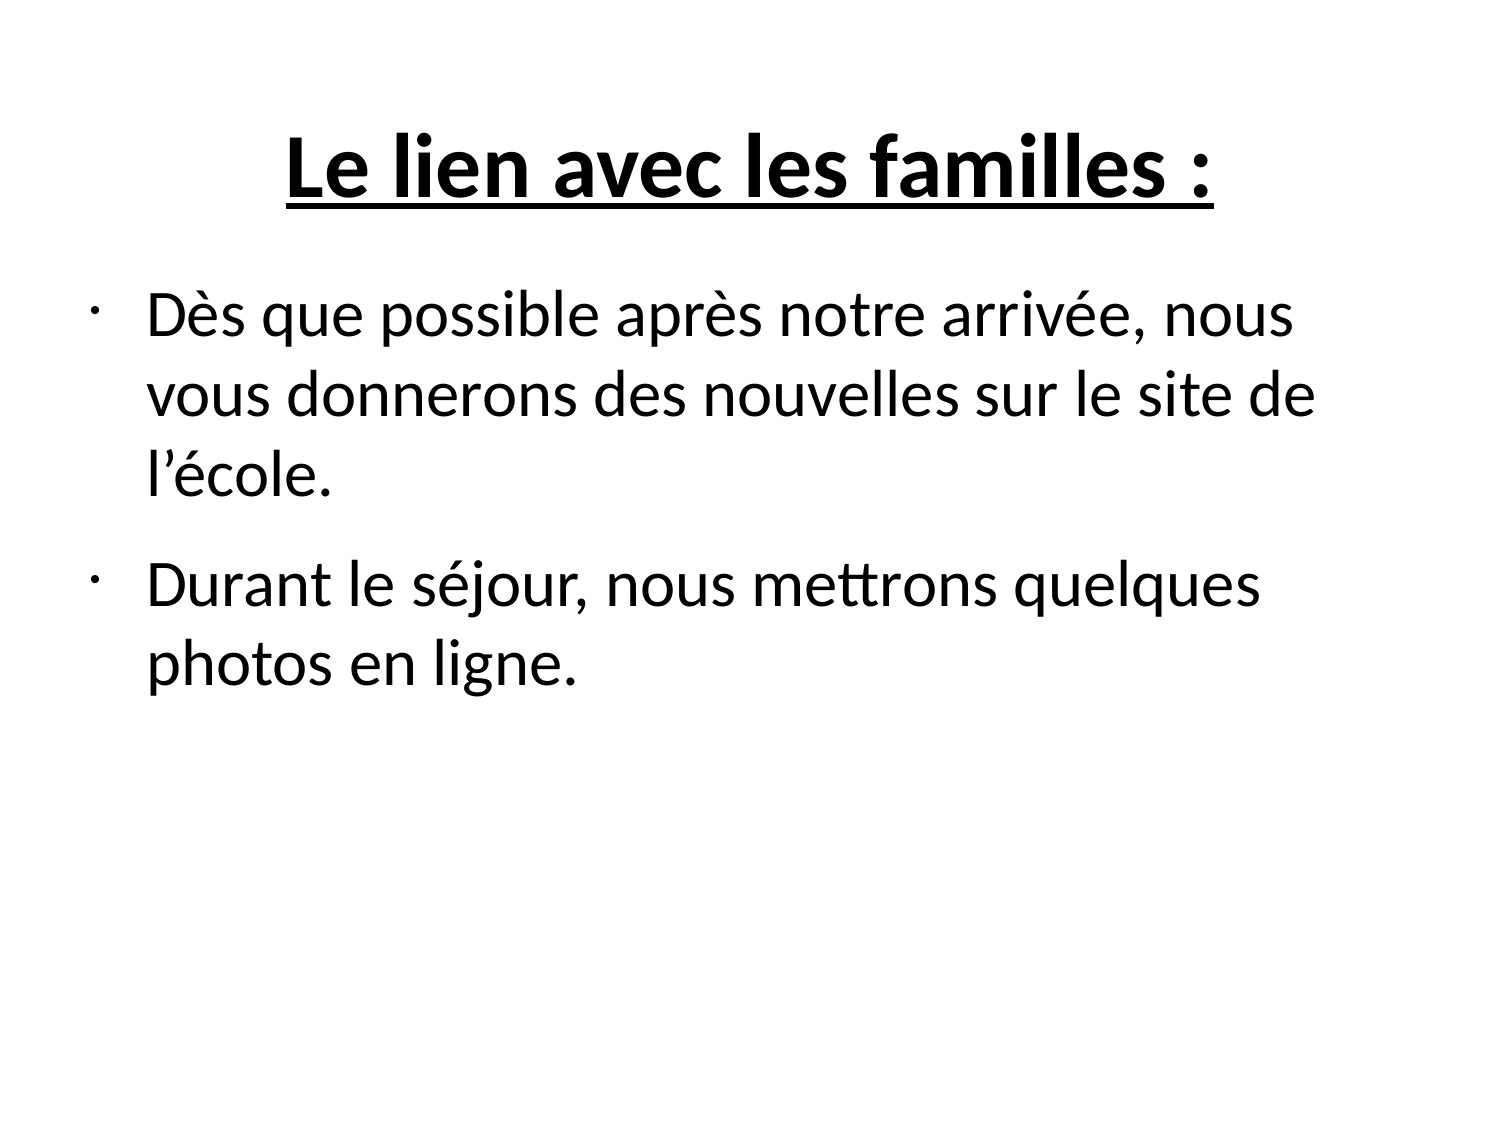

# Le lien avec les familles :
Dès que possible après notre arrivée, nous vous donnerons des nouvelles sur le site de l’école.
Durant le séjour, nous mettrons quelques photos en ligne.